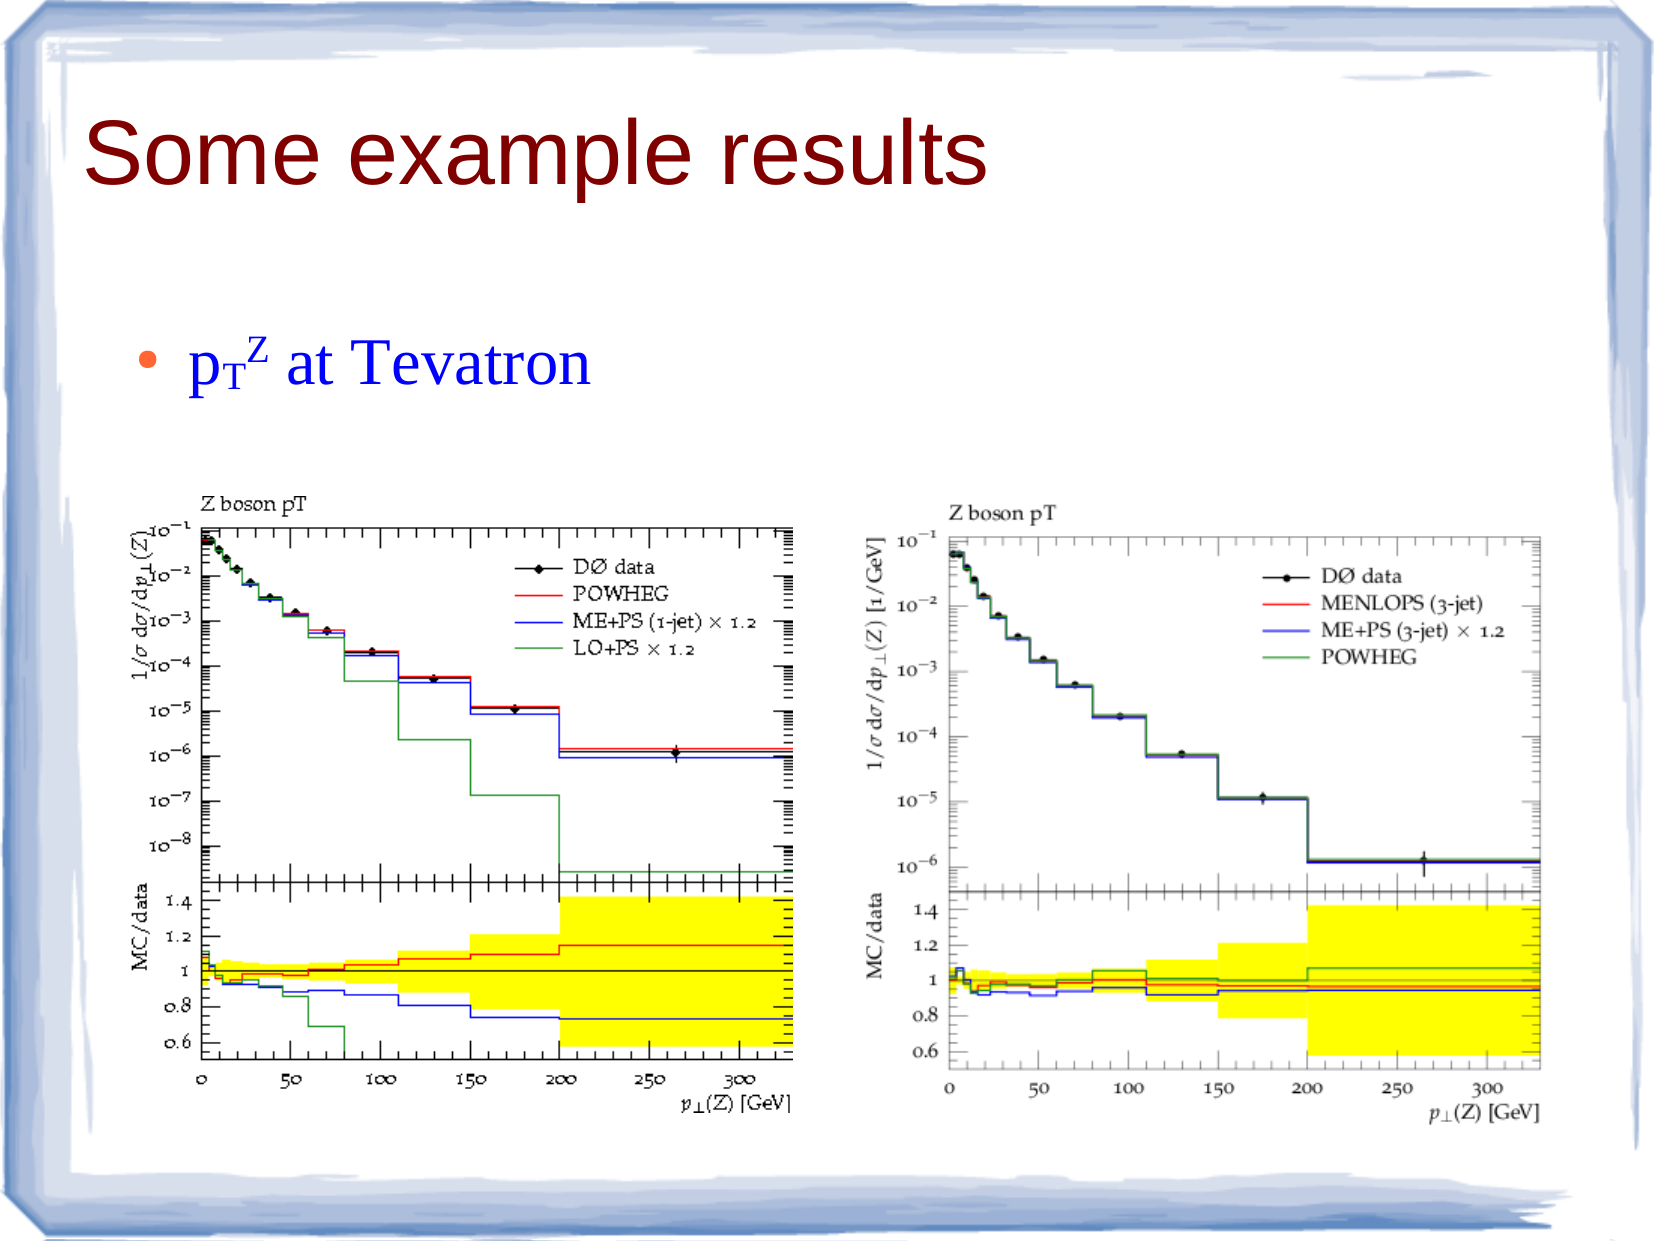

# Some example results
pTZ at Tevatron